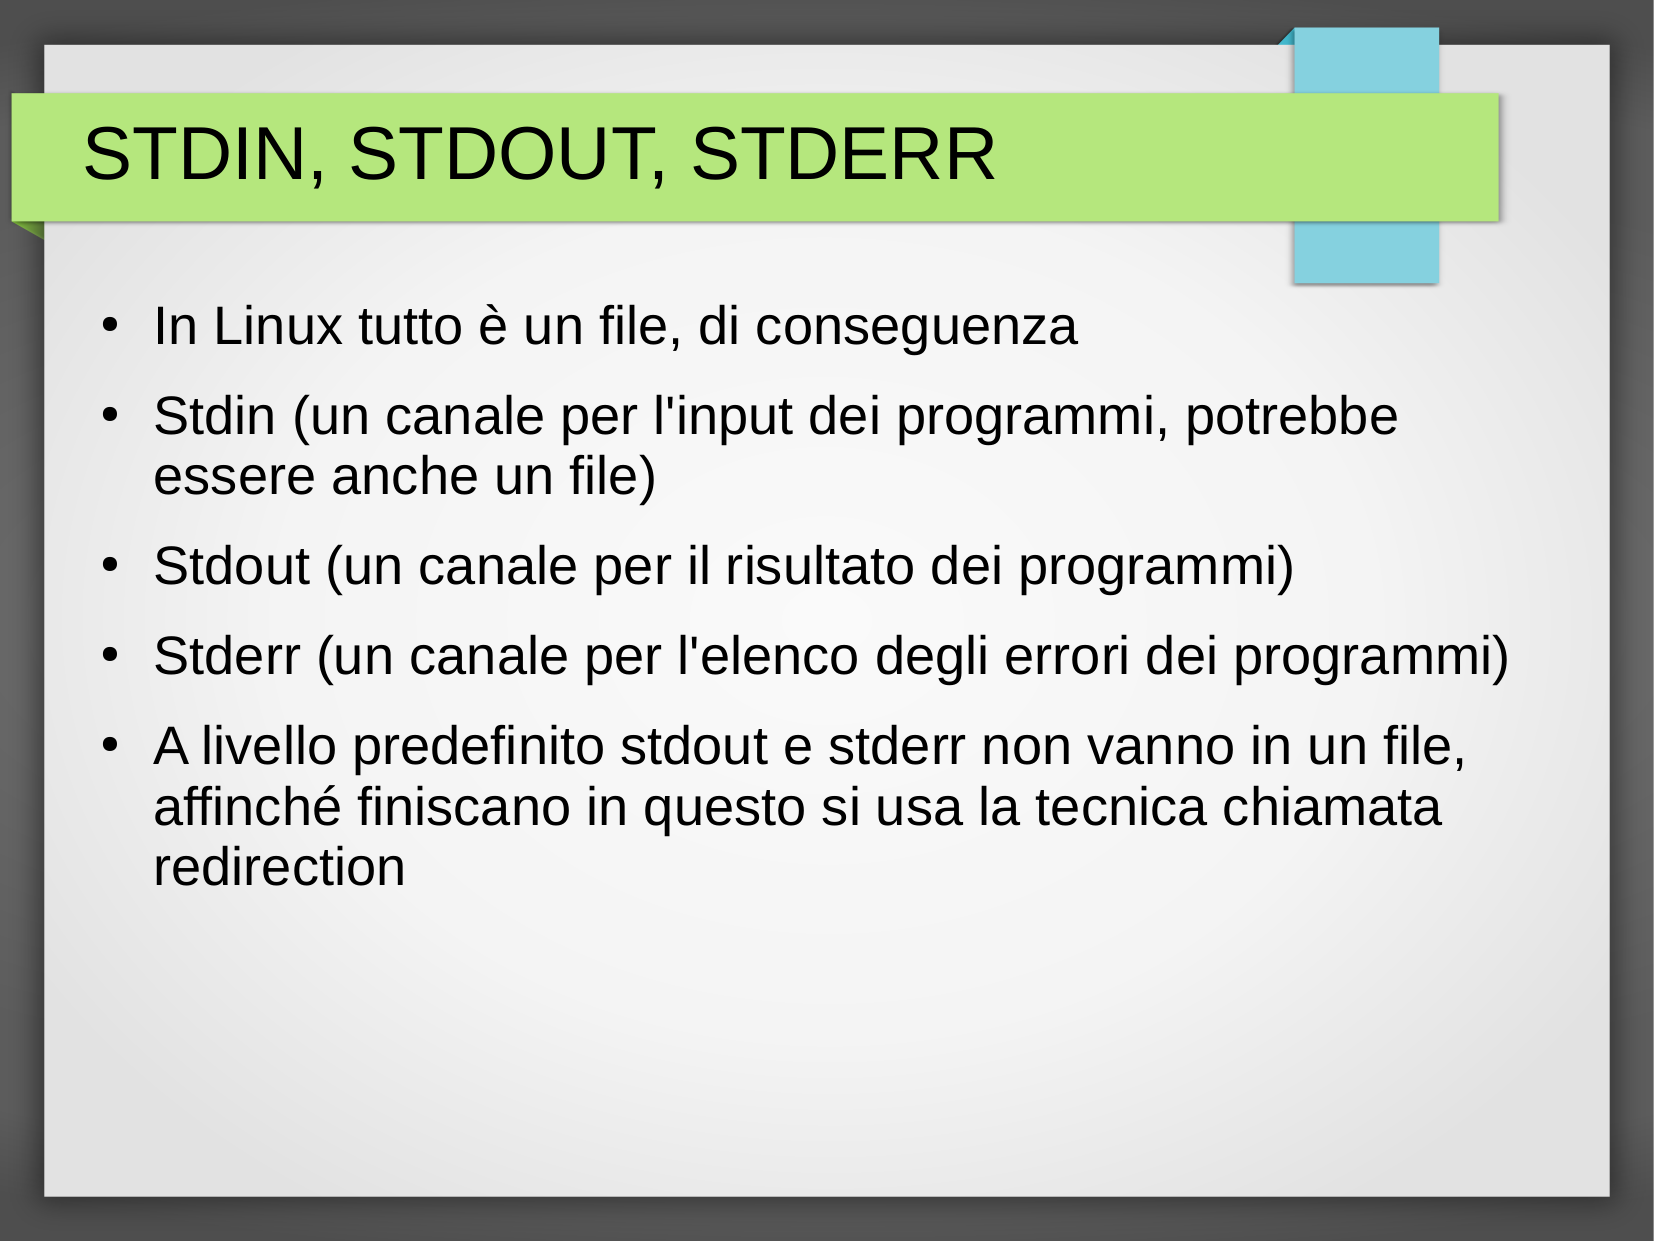

# STDIN, STDOUT, STDERR
In Linux tutto è un file, di conseguenza
Stdin (un canale per l'input dei programmi, potrebbe essere anche un file)
Stdout (un canale per il risultato dei programmi)
Stderr (un canale per l'elenco degli errori dei programmi)
A livello predefinito stdout e stderr non vanno in un file, affinché finiscano in questo si usa la tecnica chiamata redirection